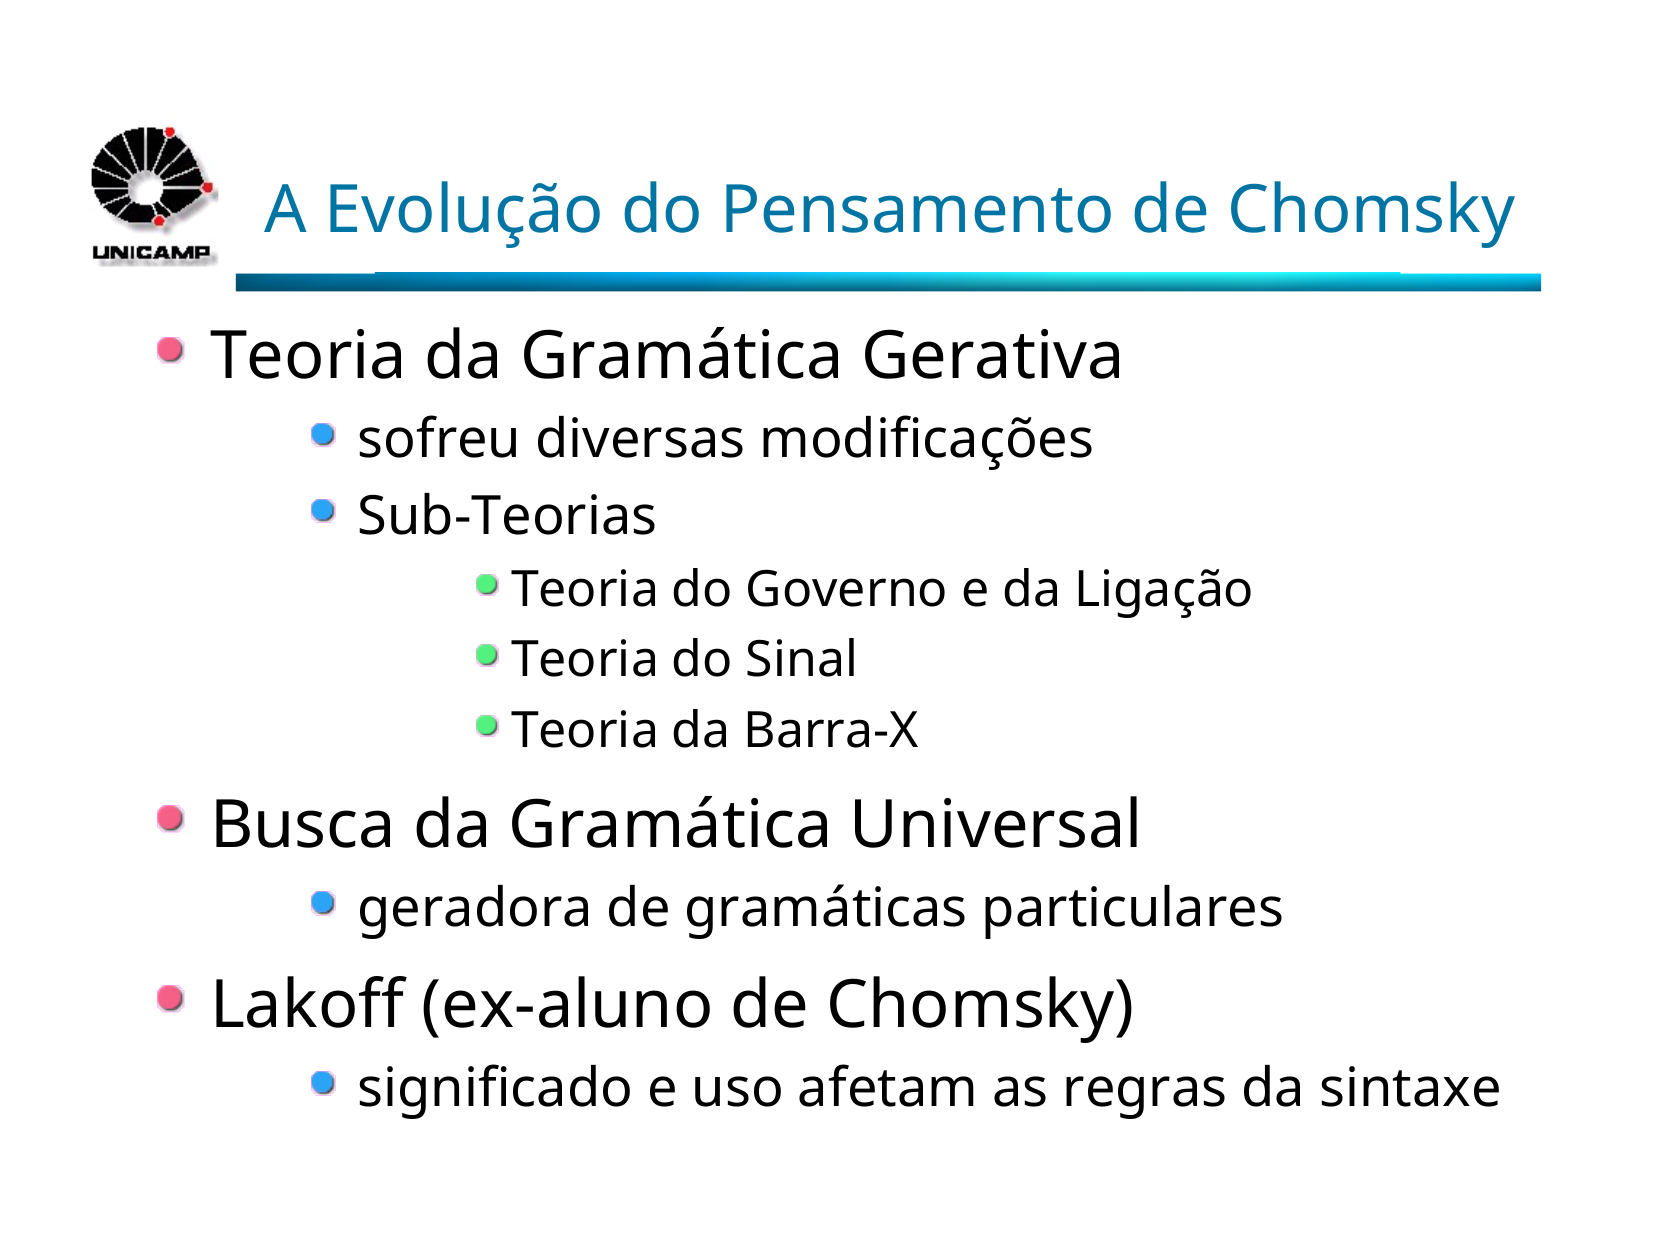

# A Evolução do Pensamento de Chomsky
Teoria da Gramática Gerativa
sofreu diversas modificações
Sub-Teorias
Teoria do Governo e da Ligação
Teoria do Sinal
Teoria da Barra-X
Busca da Gramática Universal
geradora de gramáticas particulares
Lakoff (ex-aluno de Chomsky)
significado e uso afetam as regras da sintaxe